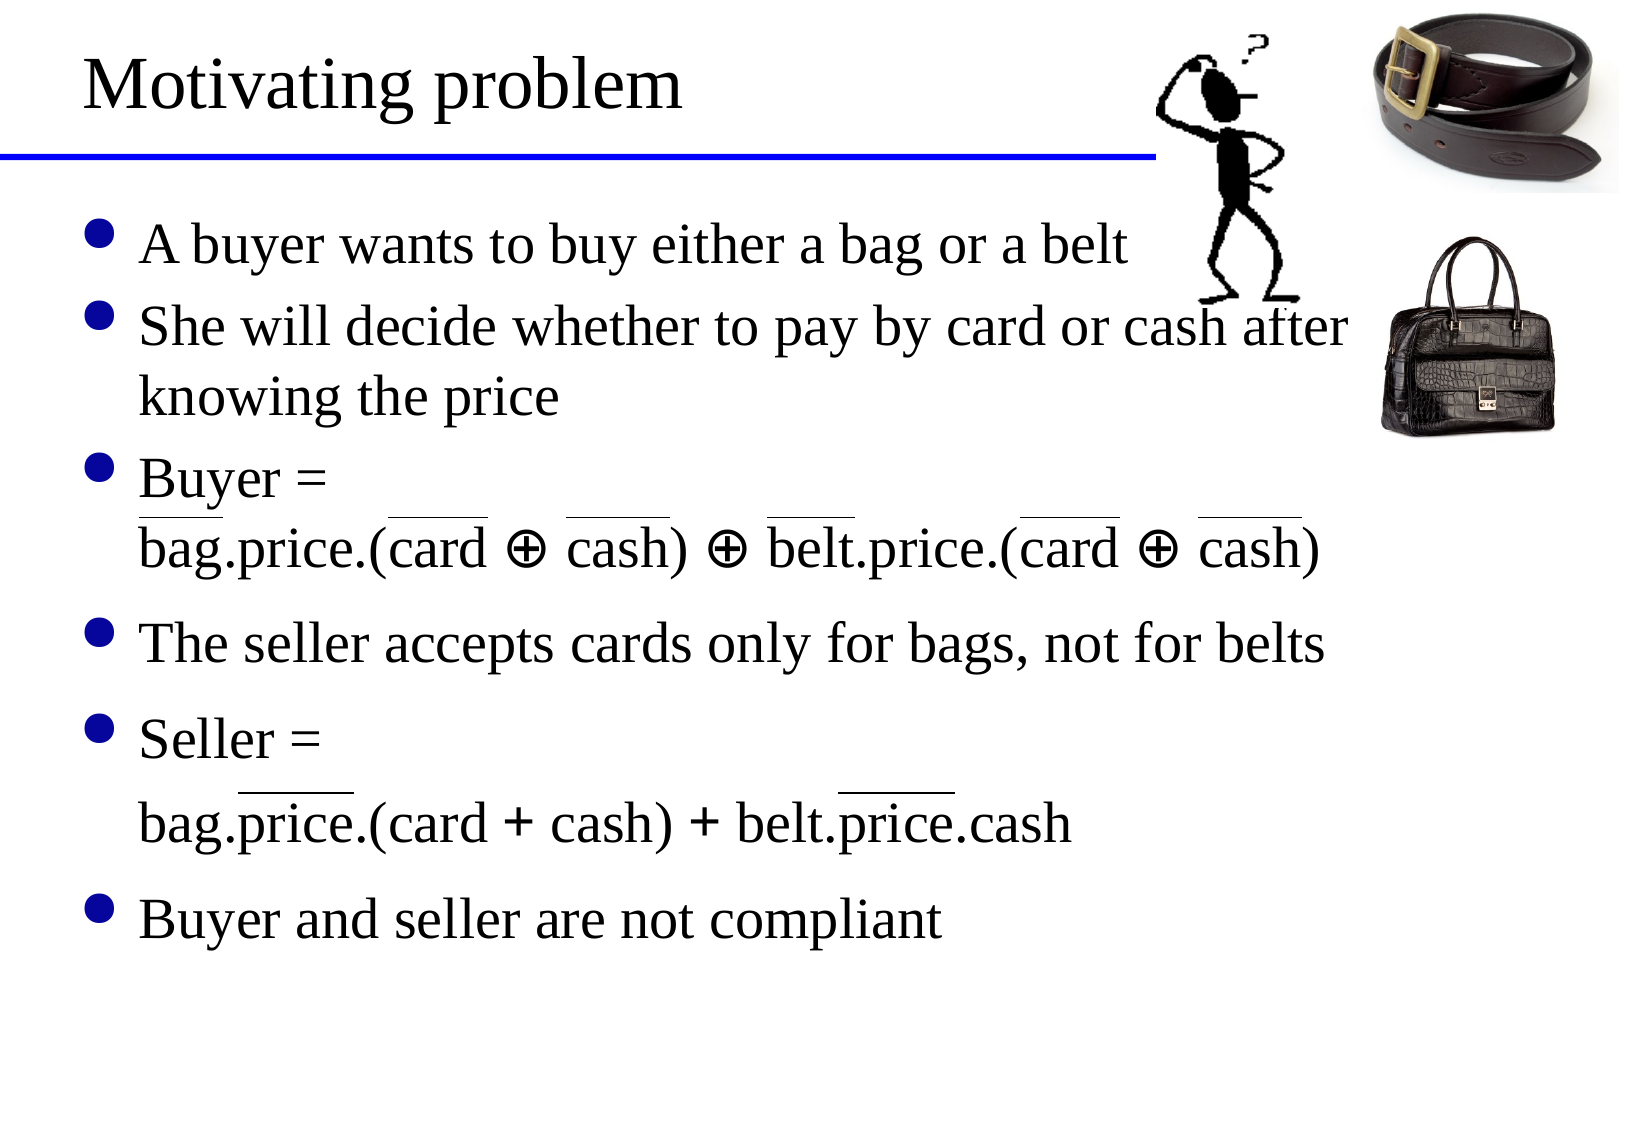

# Motivating problem
A buyer wants to buy either a bag or a belt
She will decide whether to pay by card or cash after knowing the price
Buyer =
bag.price.(card ⊕ cash) ⊕ belt.price.(card ⊕ cash)
The seller accepts cards only for bags, not for belts
Seller =
bag.price.(card + cash) + belt.price.cash
Buyer and seller are not compliant